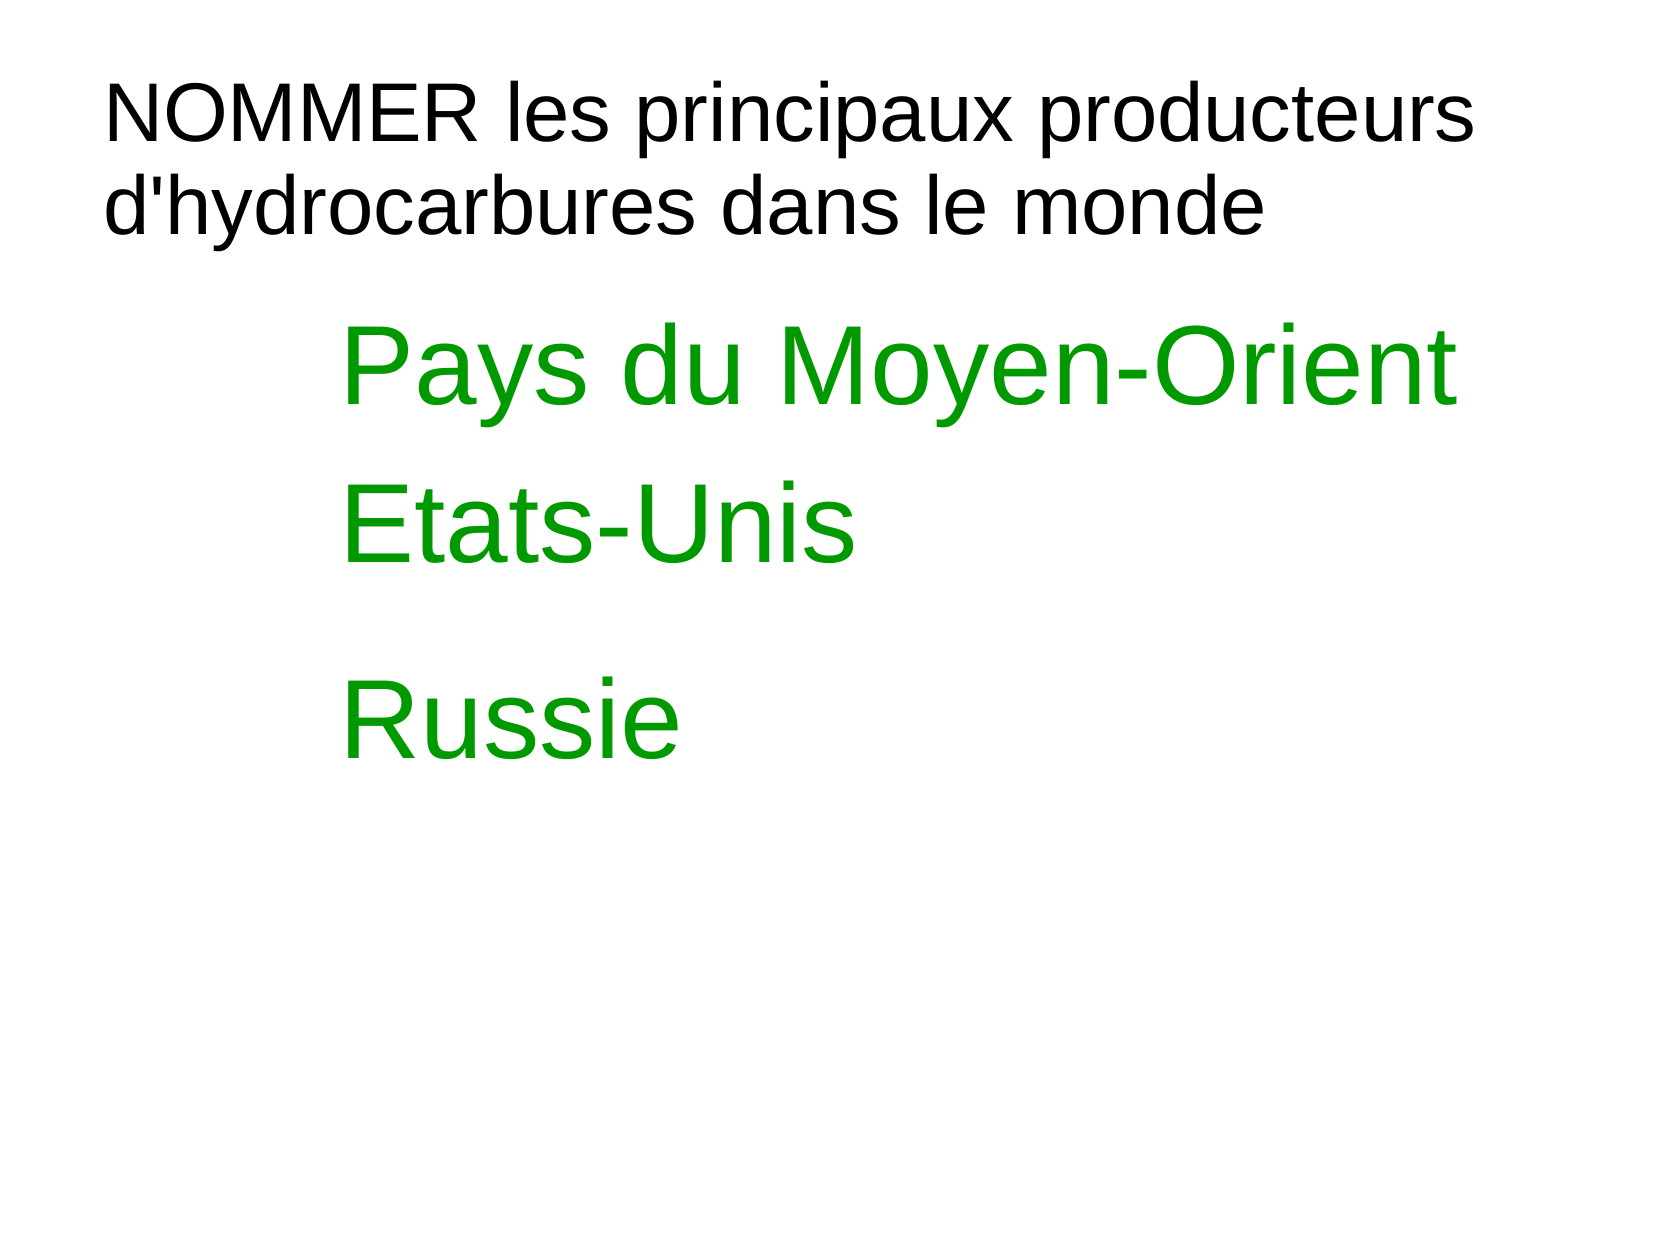

NOMMER les principaux producteurs d'hydrocarbures dans le monde
Pays du Moyen-Orient
Etats-Unis
Russie